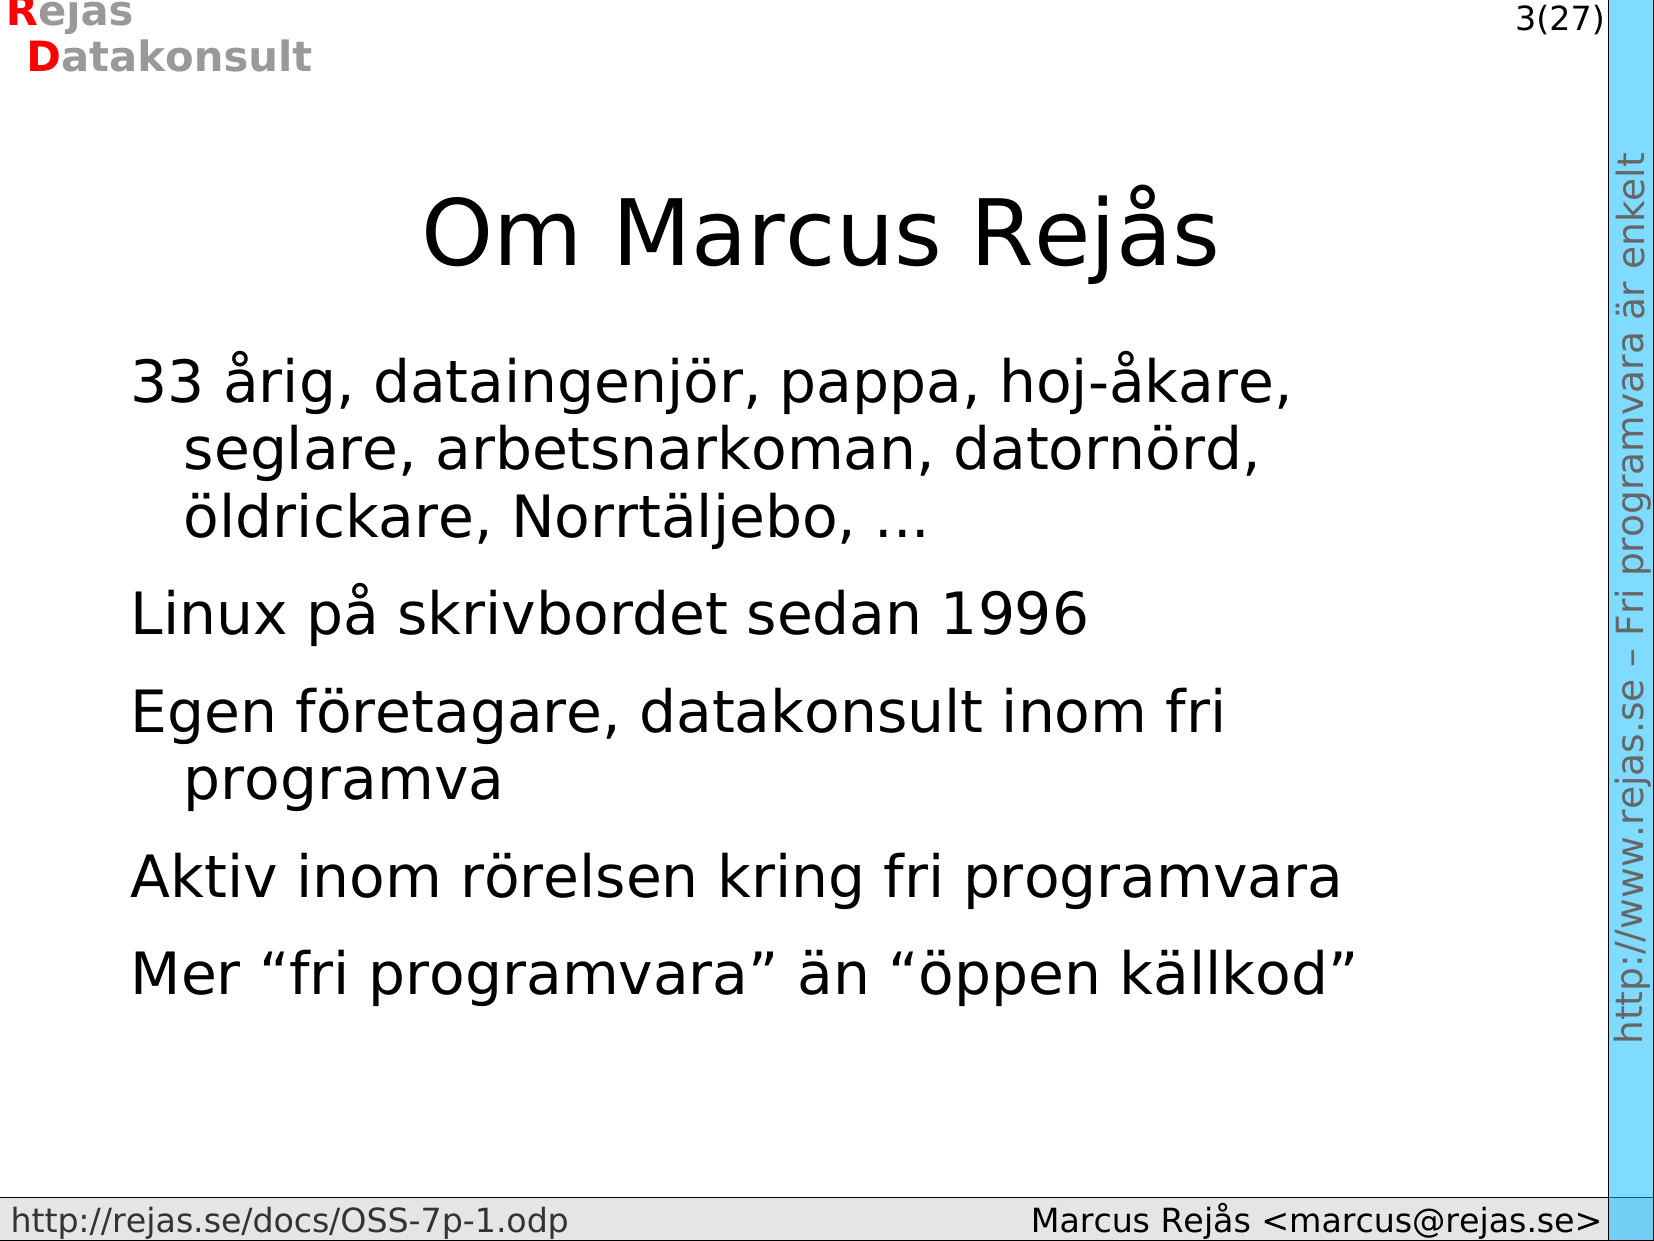

# Om Marcus Rejås
33 årig, dataingenjör, pappa, hoj-åkare, seglare, arbetsnarkoman, datornörd, öldrickare, Norrtäljebo, ...
Linux på skrivbordet sedan 1996
Egen företagare, datakonsult inom fri programva
Aktiv inom rörelsen kring fri programvara
Mer “fri programvara” än “öppen källkod”